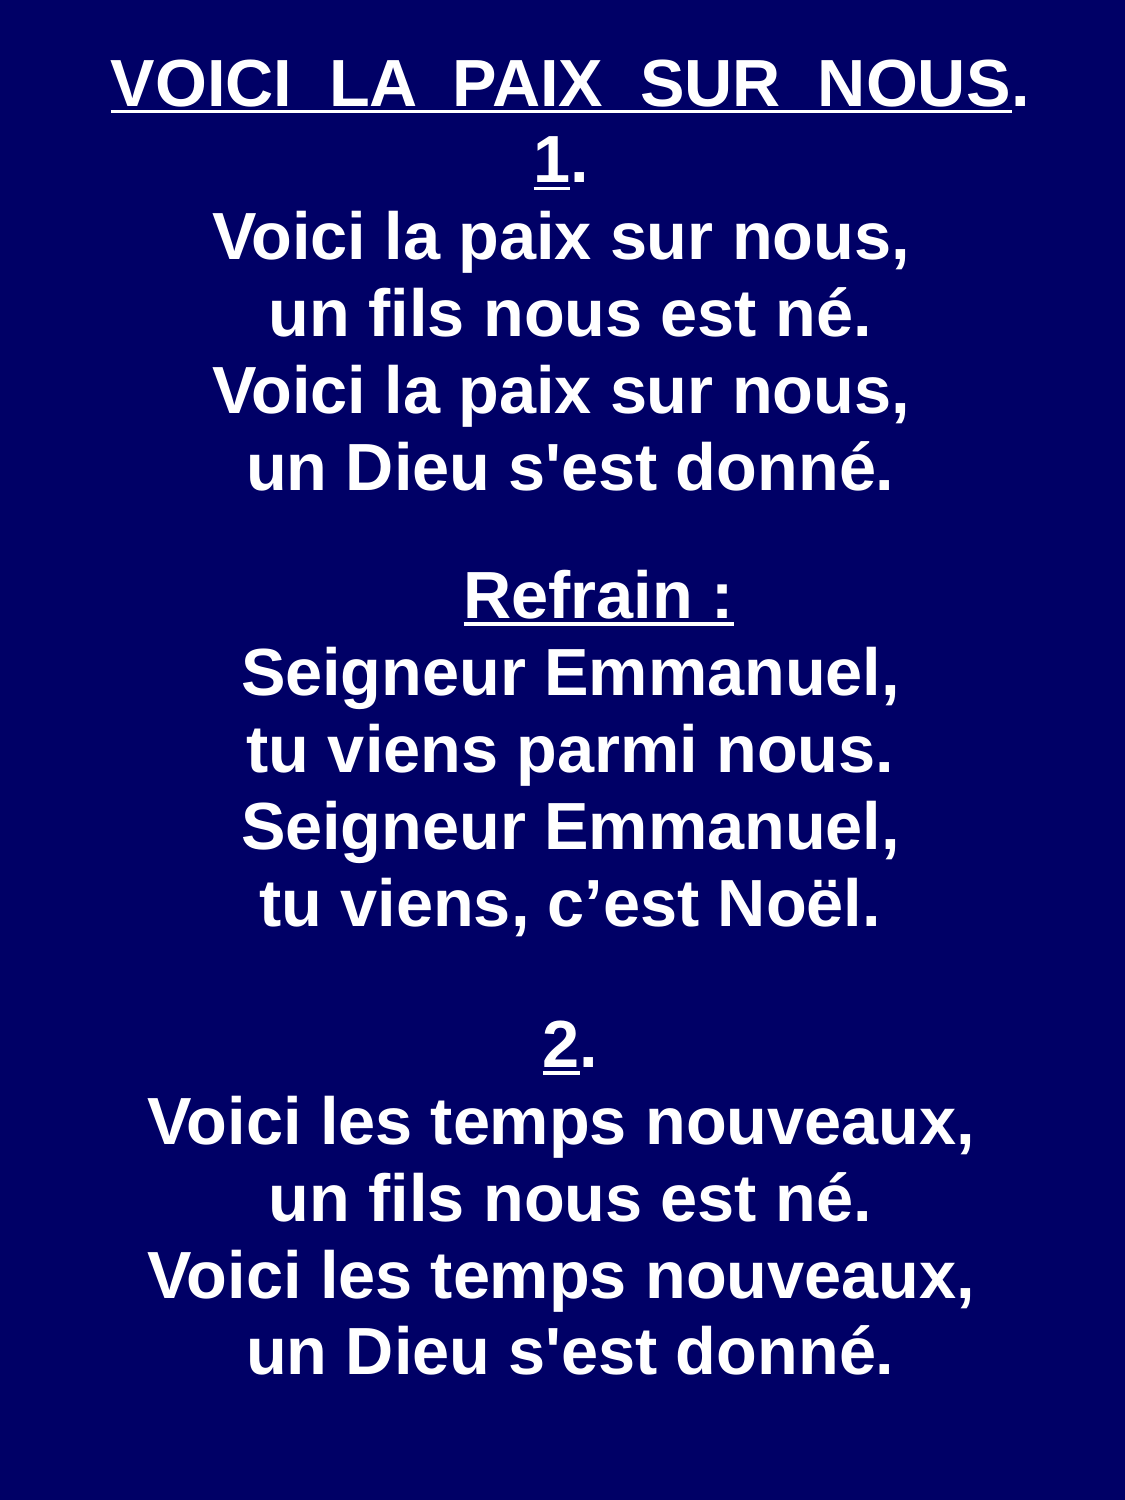

VOICI LA PAIX SUR NOUS.
1.
Voici la paix sur nous,
un fils nous est né.
Voici la paix sur nous,
un Dieu s'est donné.
Refrain :
Seigneur Emmanuel,
tu viens parmi nous.
Seigneur Emmanuel,
tu viens, c’est Noël.
2.
Voici les temps nouveaux,
un fils nous est né.
Voici les temps nouveaux,
un Dieu s'est donné.